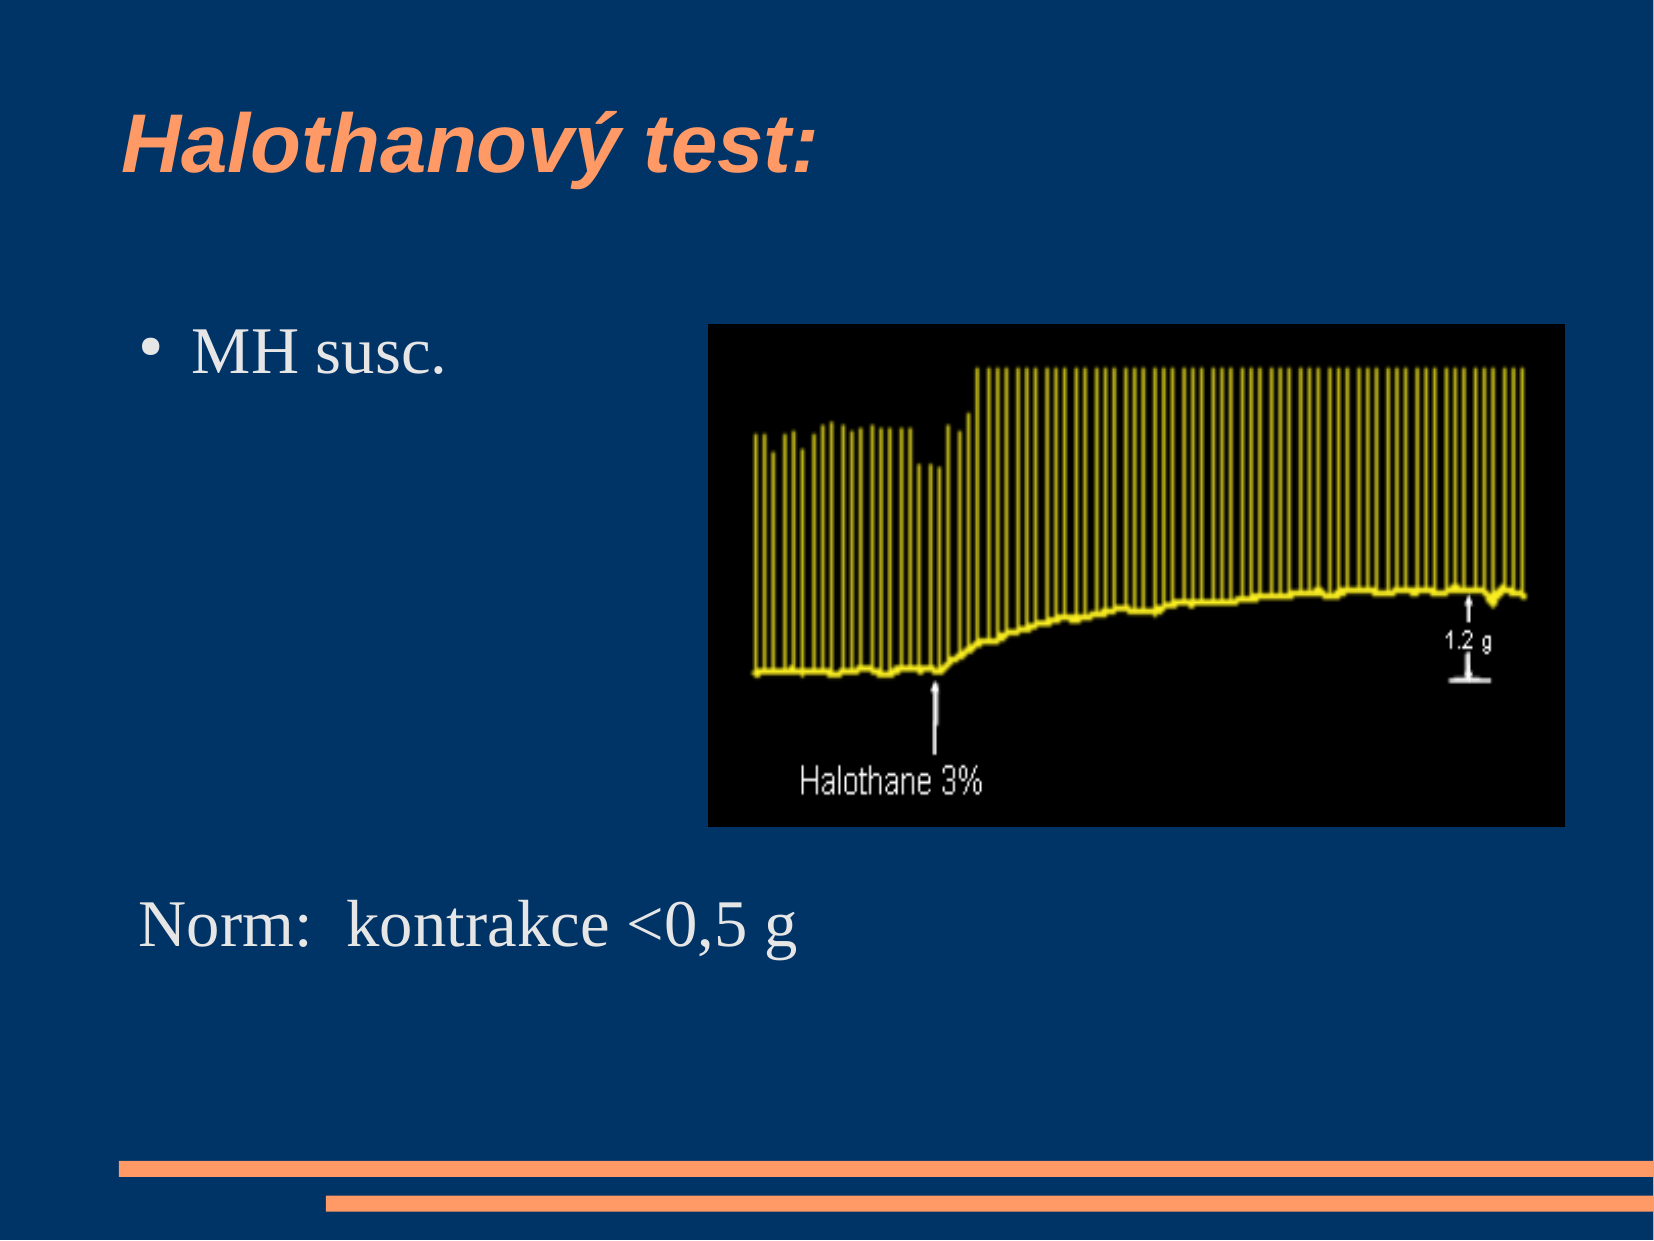

# Halothanový test:
MH susc.
Norm: kontrakce <0,5 g